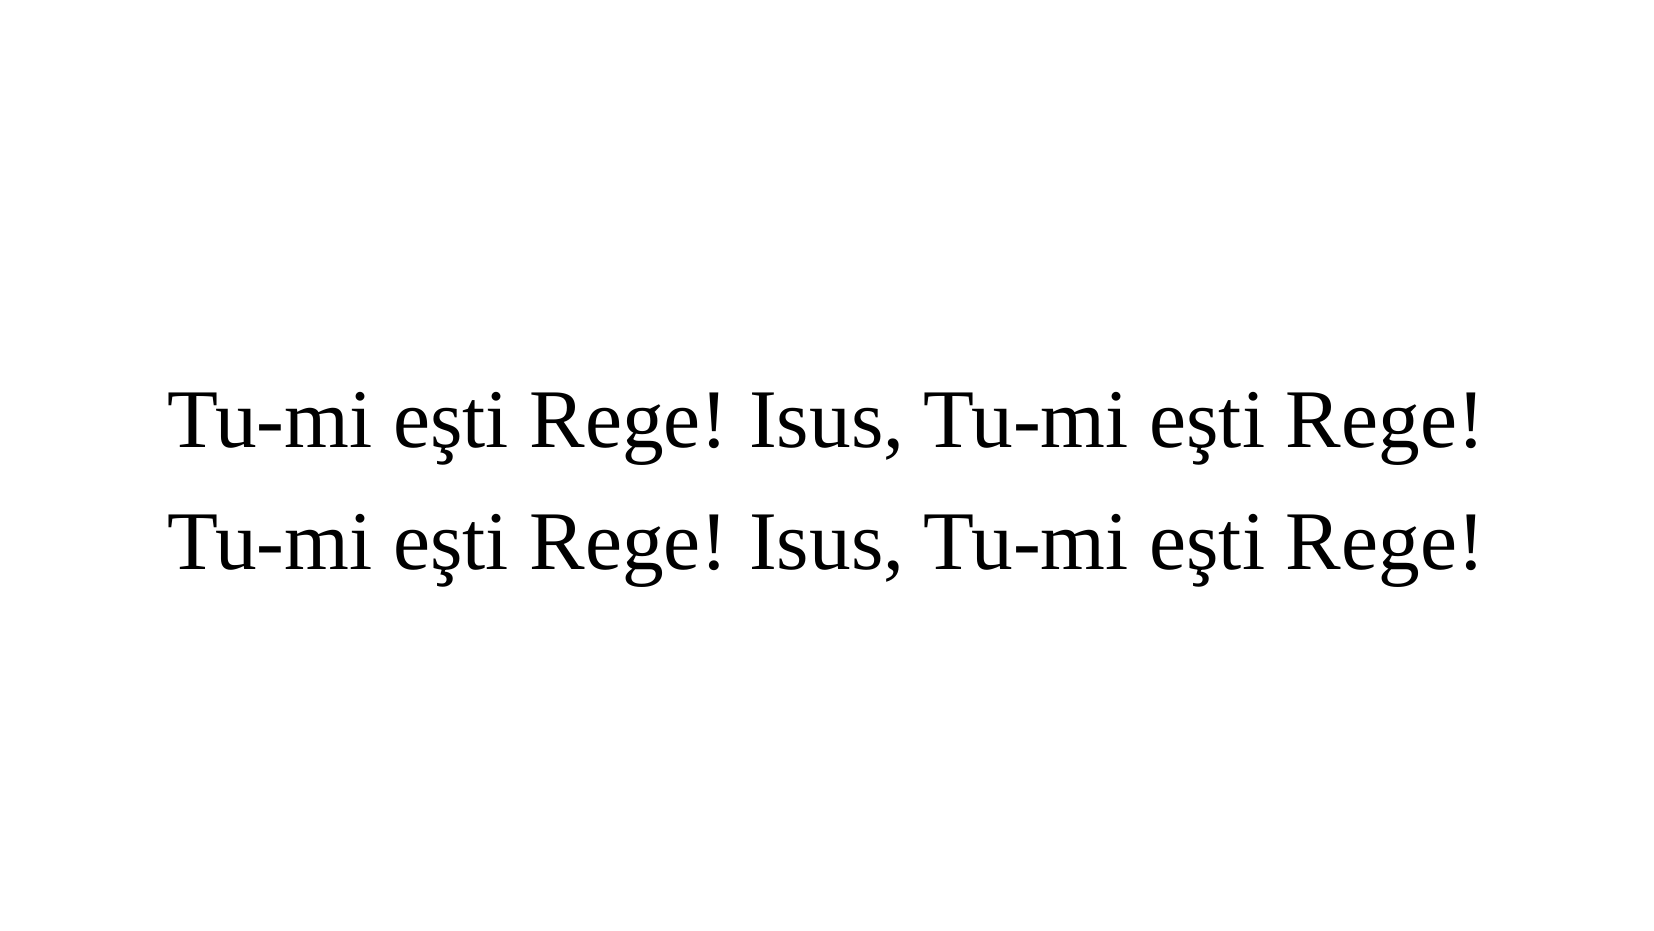

# Tu-mi eşti Rege! Isus, Tu-mi eşti Rege!
Tu-mi eşti Rege! Isus, Tu-mi eşti Rege!